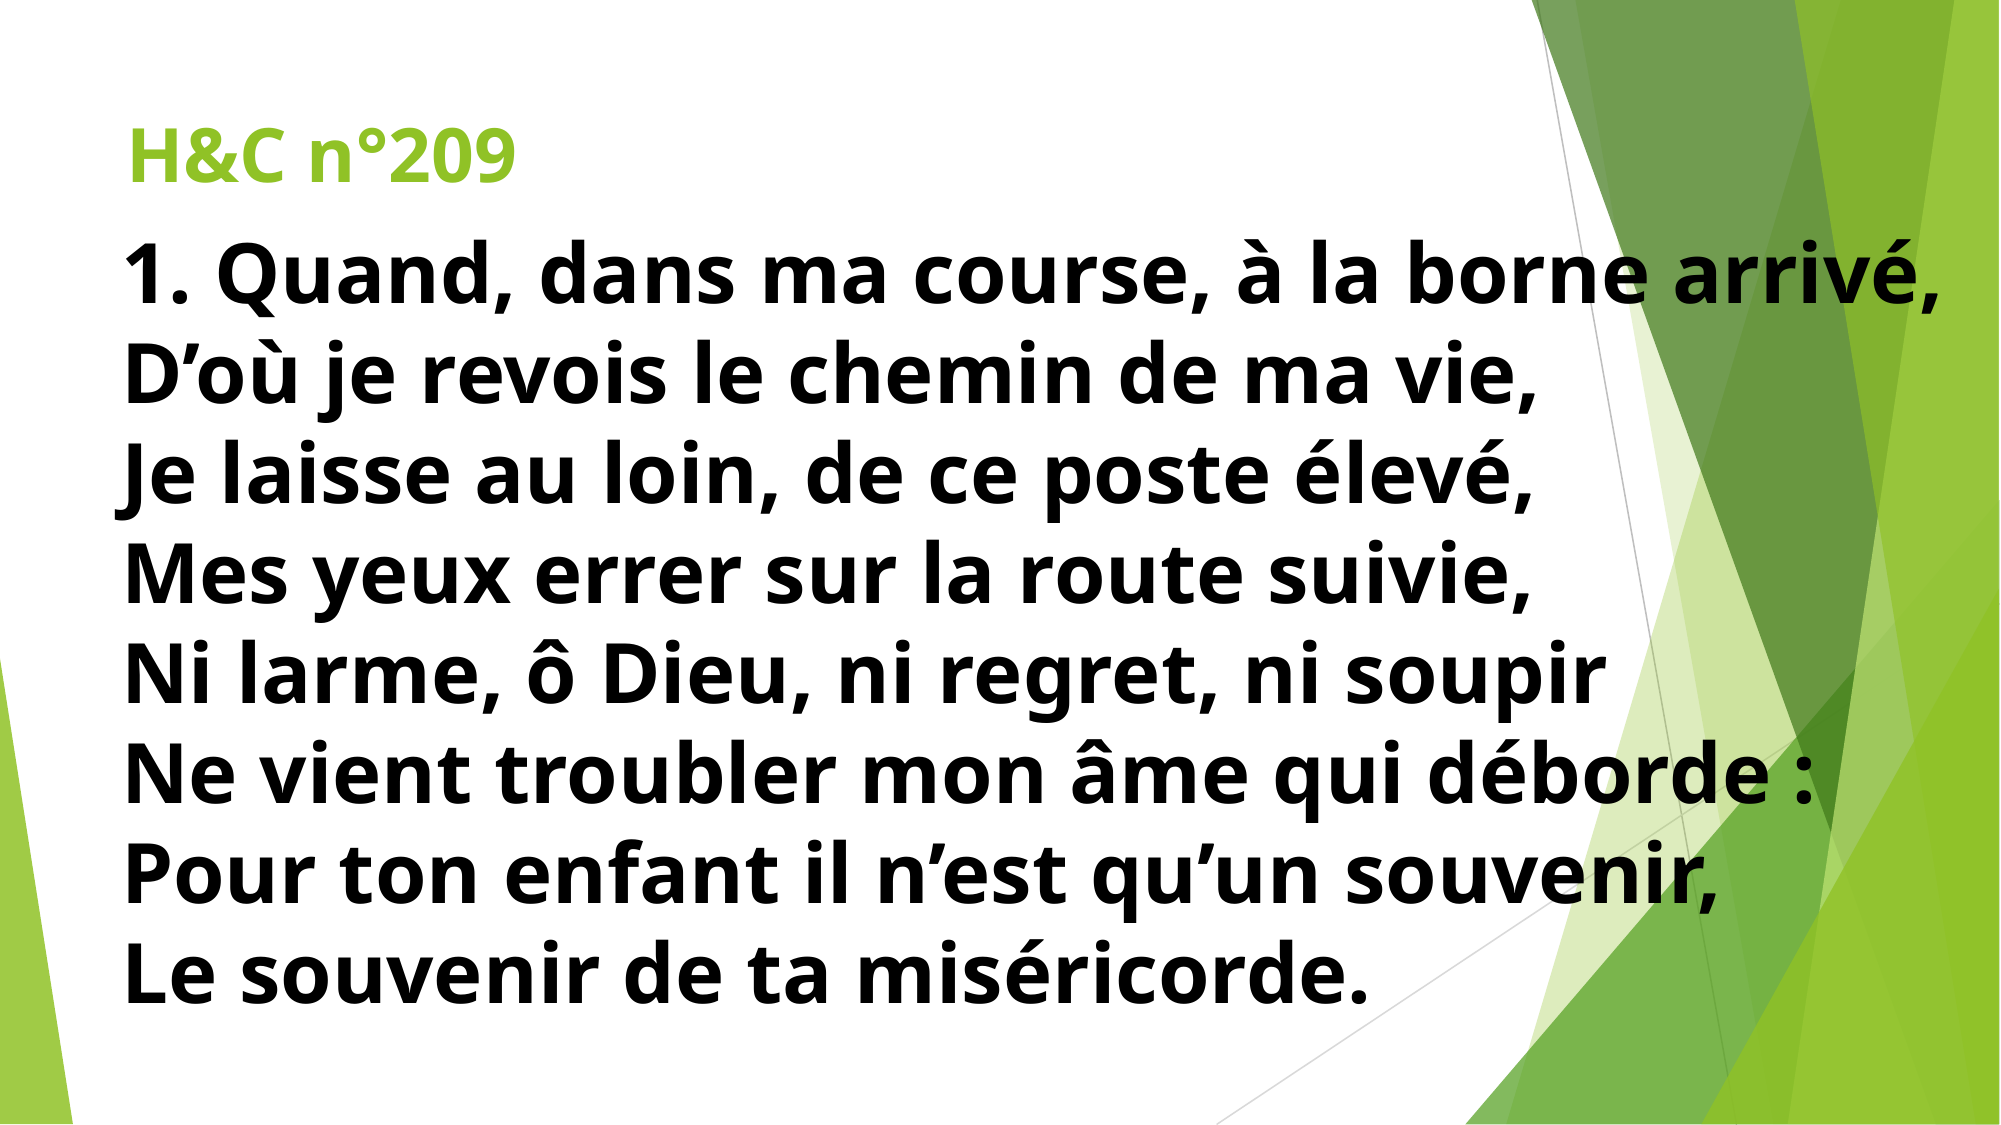

H&C n°209
1. Quand, dans ma course, à la borne arrivé,
D’où je revois le chemin de ma vie,
Je laisse au loin, de ce poste élevé,
Mes yeux errer sur la route suivie,
Ni larme, ô Dieu, ni regret, ni soupir
Ne vient troubler mon âme qui déborde :
Pour ton enfant il n’est qu’un souvenir,
Le souvenir de ta miséricorde.